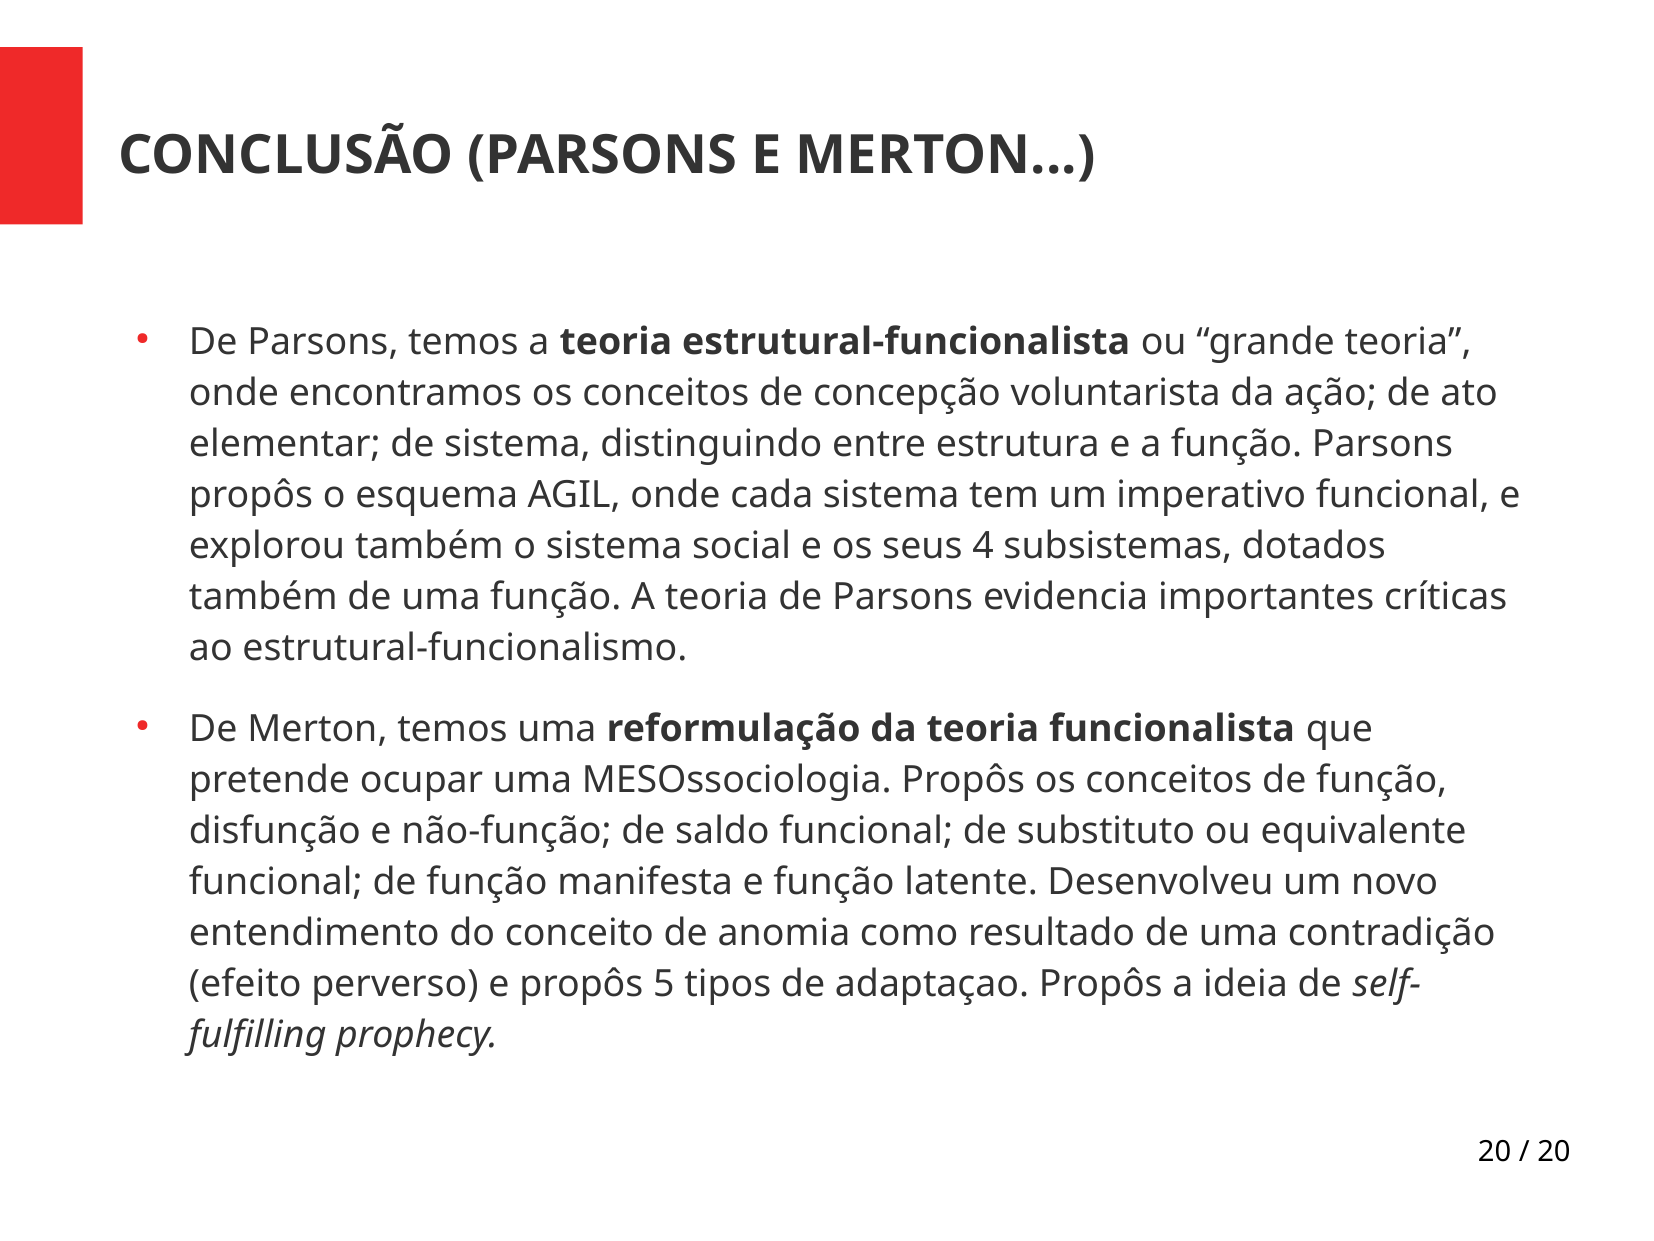

# CONCLUSÃO (PARSONS E MERTON...)
De Parsons, temos a teoria estrutural-funcionalista ou “grande teoria”, onde encontramos os conceitos de concepção voluntarista da ação; de ato elementar; de sistema, distinguindo entre estrutura e a função. Parsons propôs o esquema AGIL, onde cada sistema tem um imperativo funcional, e explorou também o sistema social e os seus 4 subsistemas, dotados também de uma função. A teoria de Parsons evidencia importantes críticas ao estrutural-funcionalismo.
De Merton, temos uma reformulação da teoria funcionalista que pretende ocupar uma MESOssociologia. Propôs os conceitos de função, disfunção e não-função; de saldo funcional; de substituto ou equivalente funcional; de função manifesta e função latente. Desenvolveu um novo entendimento do conceito de anomia como resultado de uma contradição (efeito perverso) e propôs 5 tipos de adaptaçao. Propôs a ideia de self-fulfilling prophecy.
20